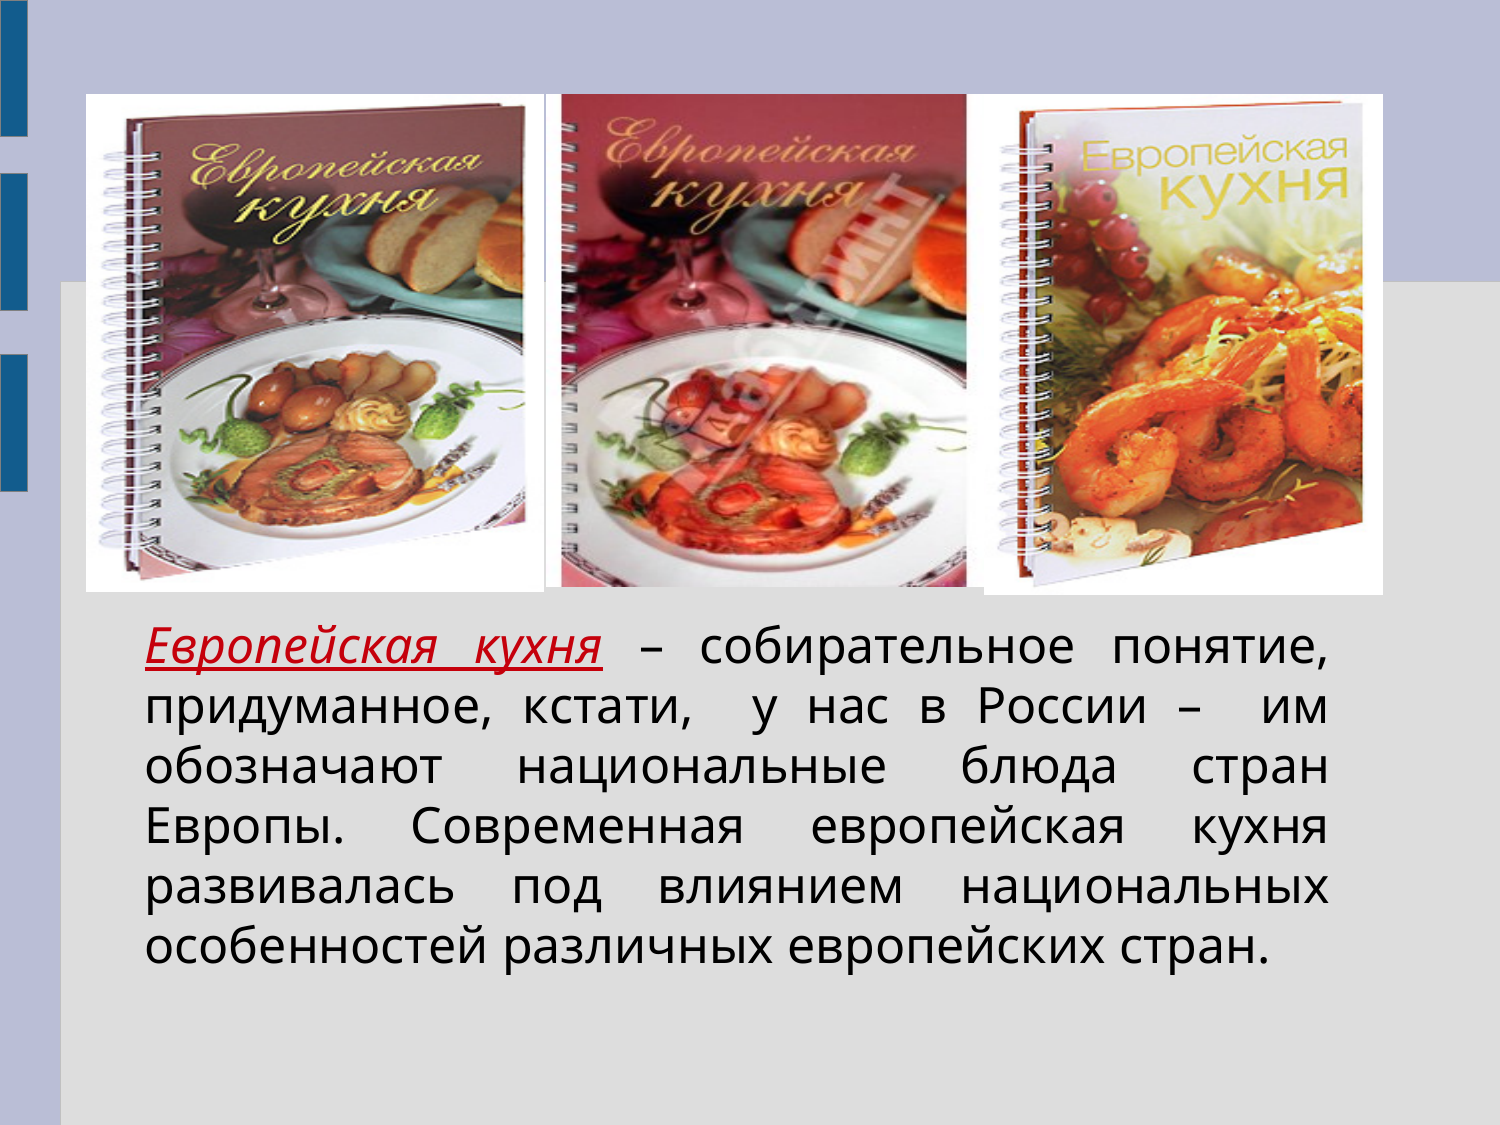

# Европейская кухня – собирательное понятие, придуманное, кстати, у нас в России – им обозначают национальные блюда стран Европы. Современная европейская кухня развивалась под влиянием национальных особенностей различных европейских стран.